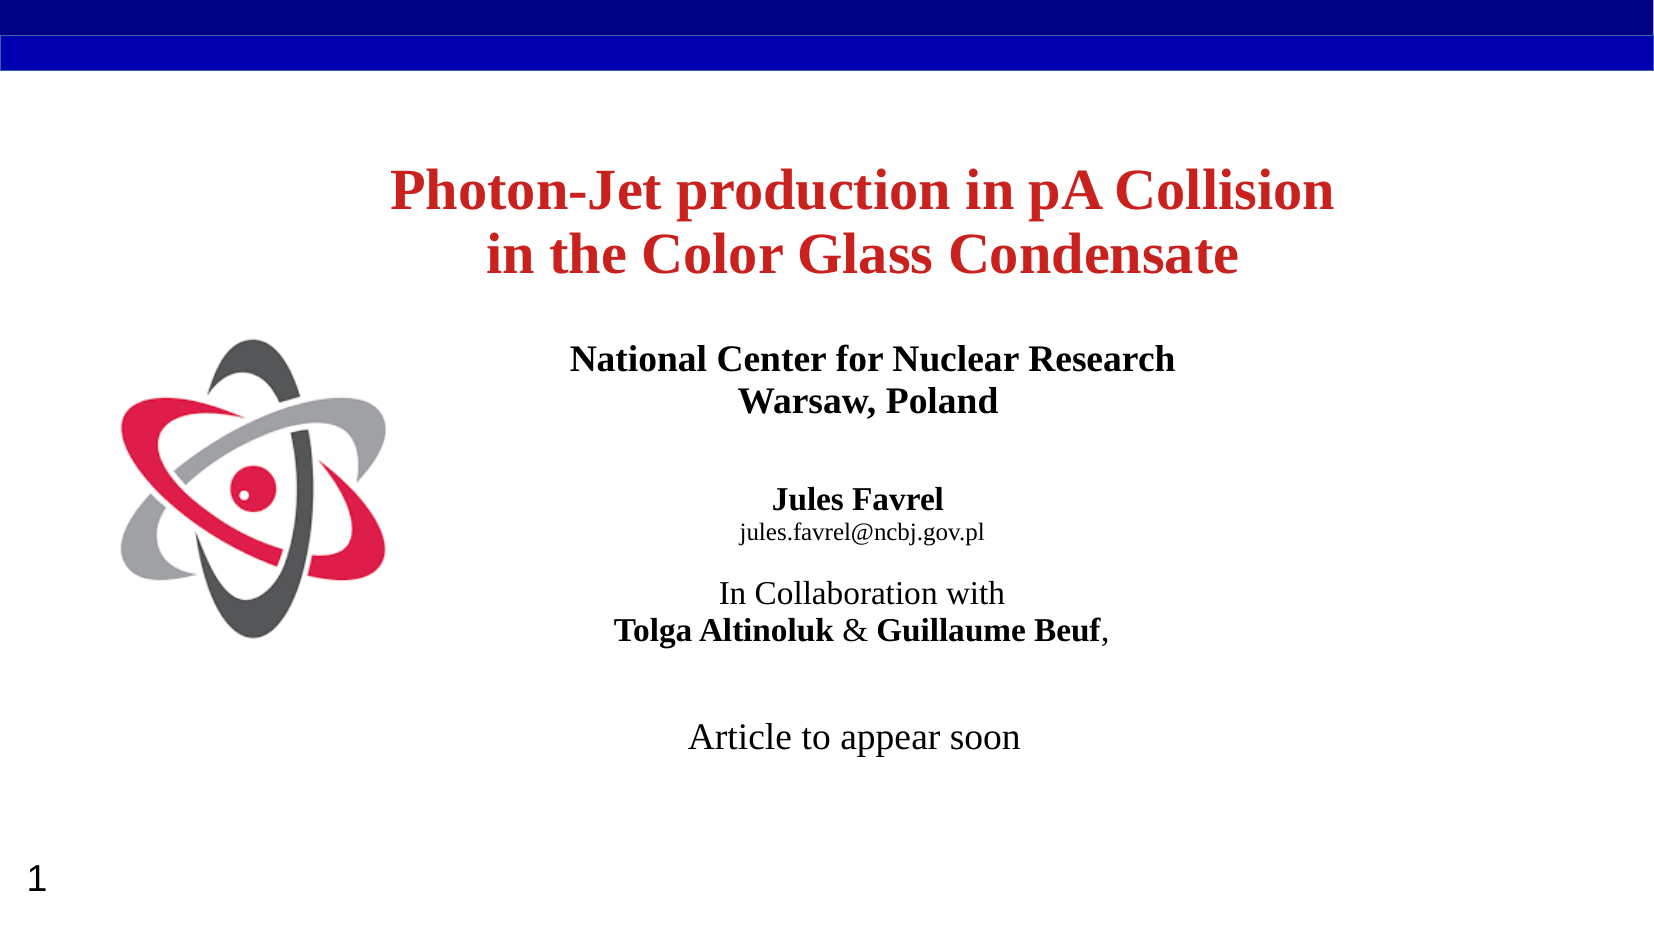

# Photon-Jet production in pA Collision in the Color Glass Condensate
 National Center for Nuclear Research
Warsaw, Poland
Jules Favrel
jules.favrel@ncbj.gov.pl
In Collaboration with
 Tolga Altinoluk & Guillaume Beuf,
Article to appear soon